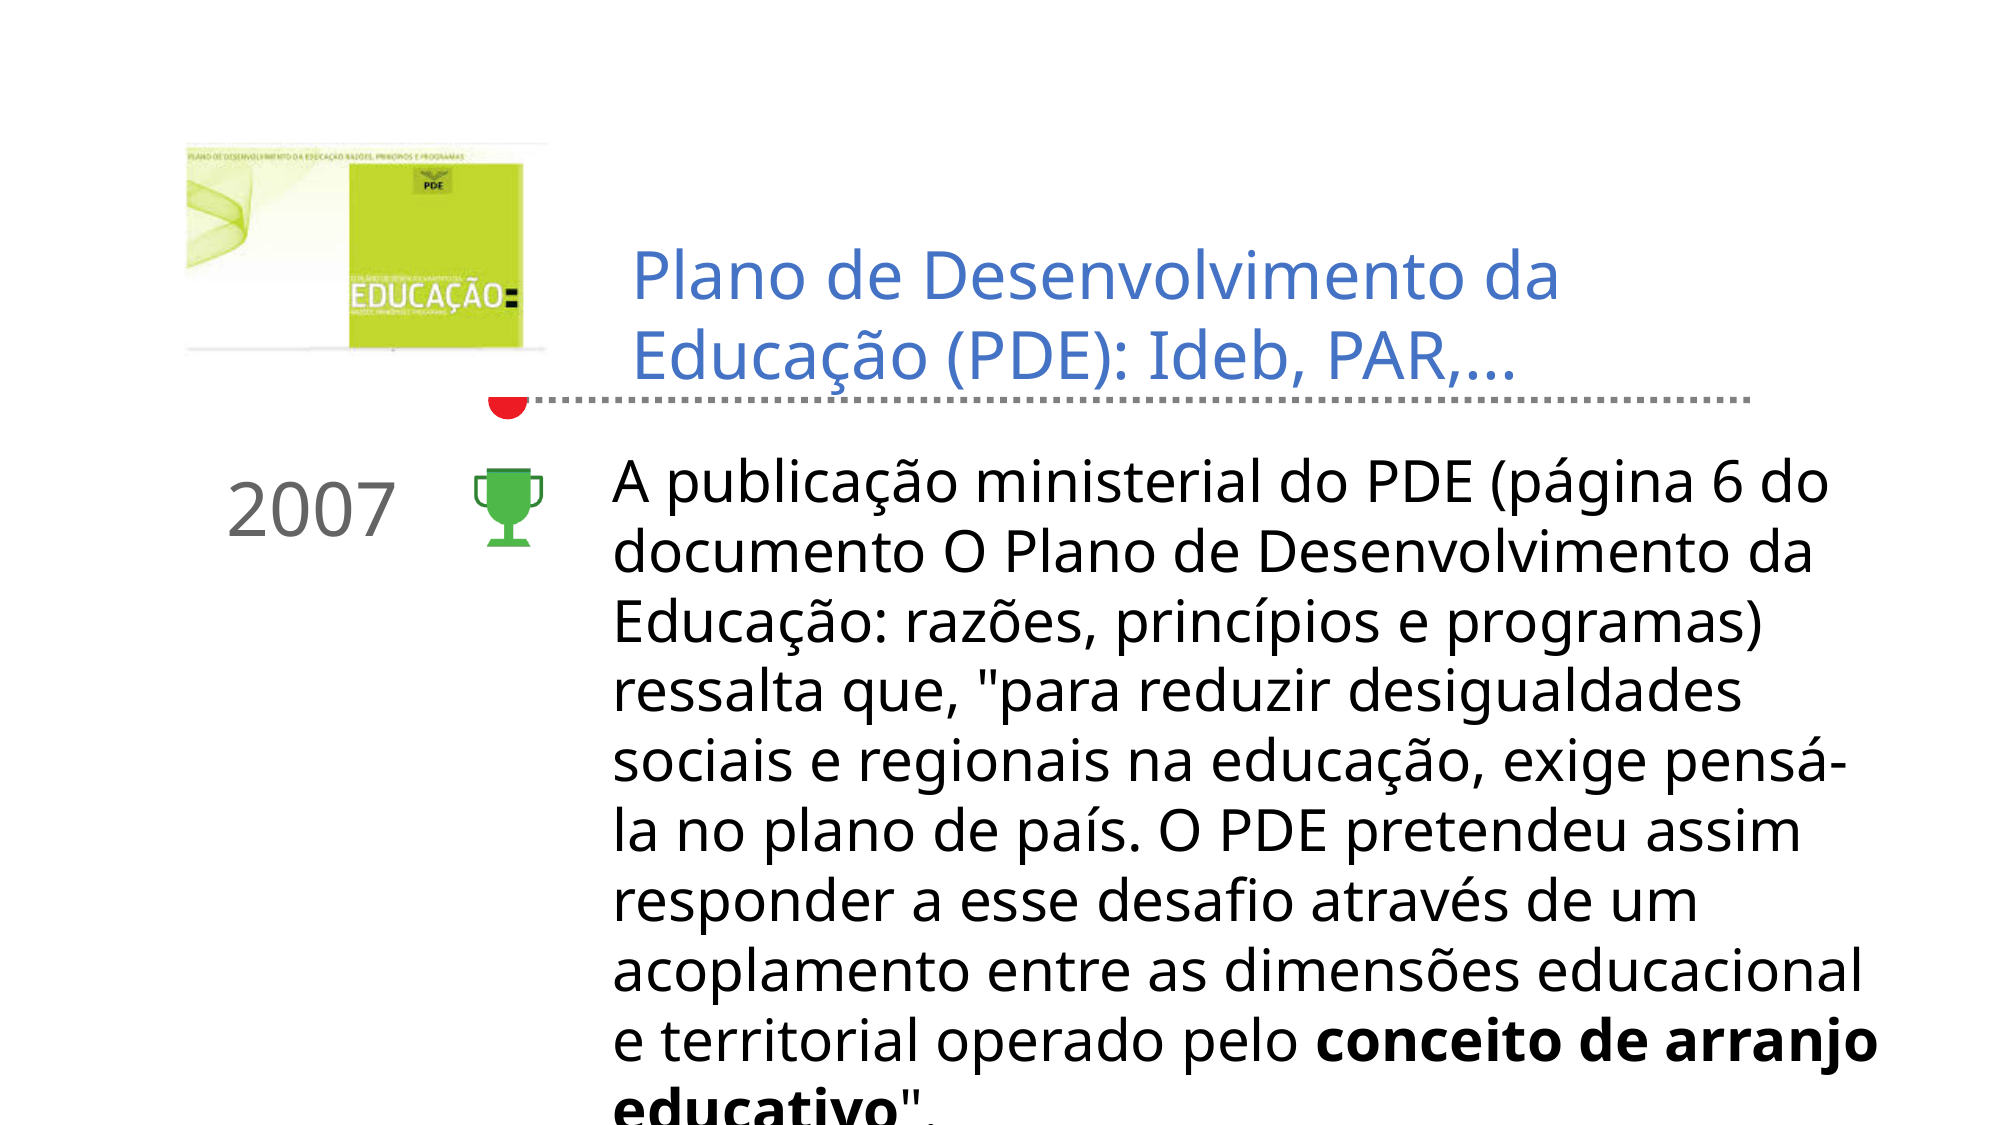

Plano de Desenvolvimento da Educação (PDE): Ideb, PAR,...
2007
A publicação ministerial do PDE (página 6 do documento O Plano de Desenvolvimento da Educação: razões, princípios e programas) ressalta que, "para reduzir desigualdades sociais e regionais na educação, exige pensá-la no plano de país. O PDE pretendeu assim responder a esse desafio através de um acoplamento entre as dimensões educacional e territorial operado pelo conceito de arranjo educativo".